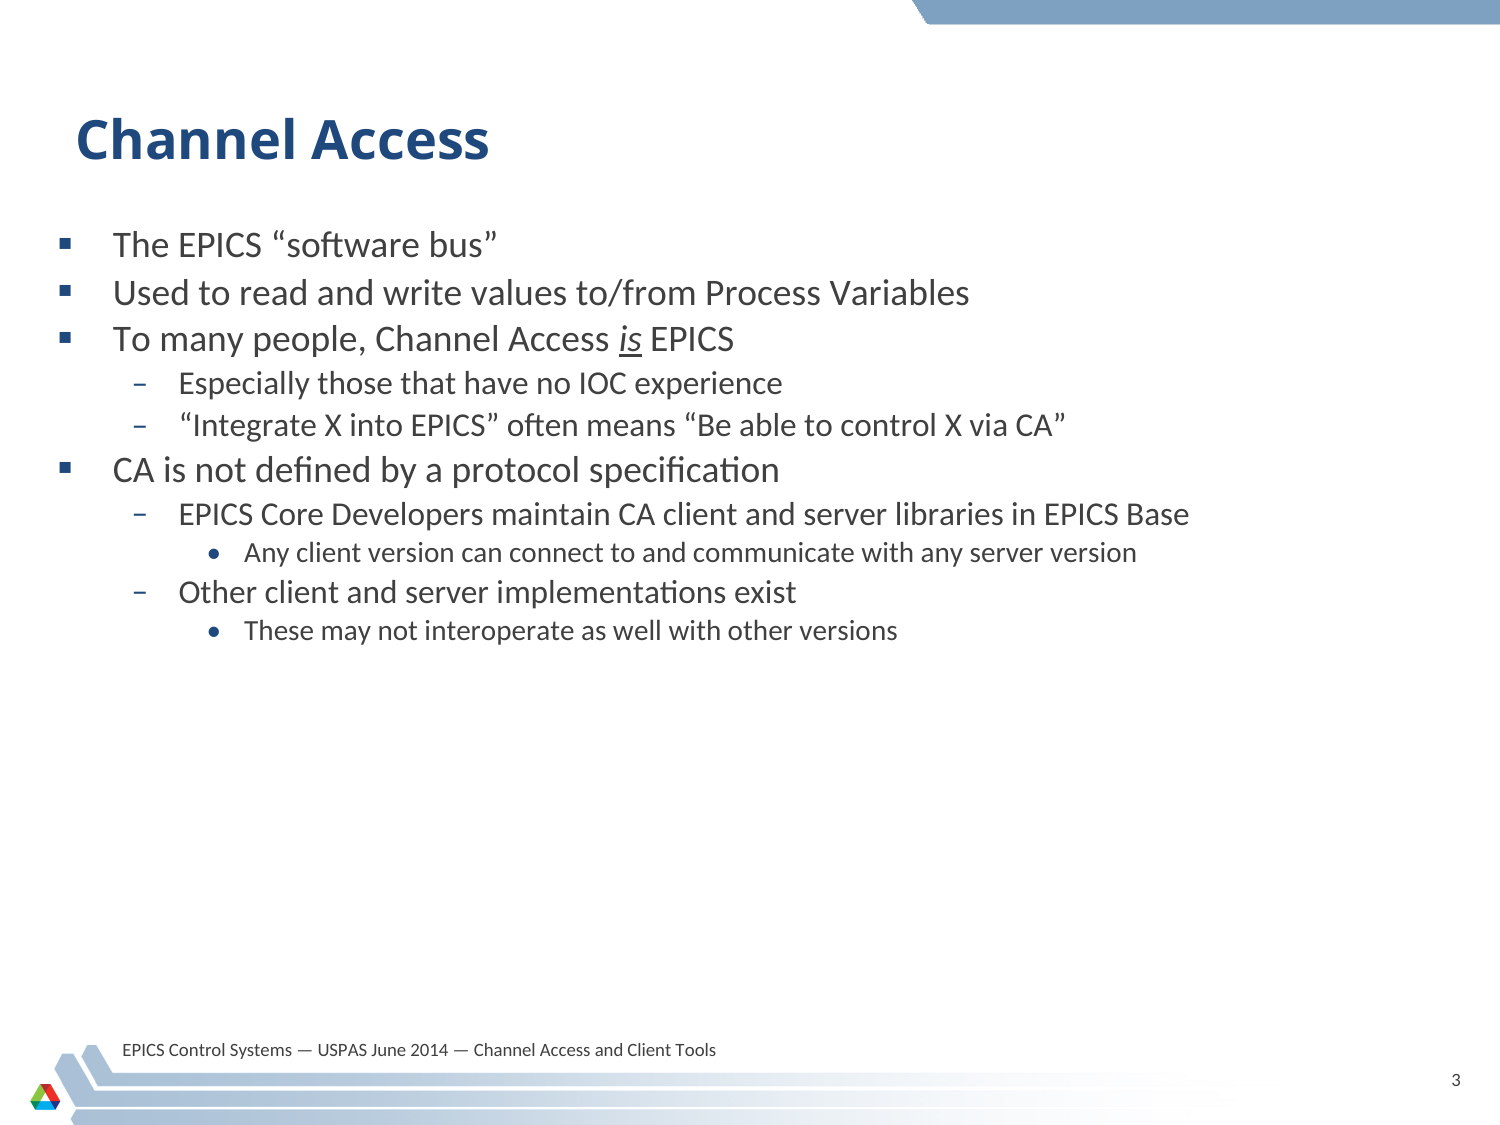

Channel Access
# The EPICS “software bus”
Used to read and write values to/from Process Variables
To many people, Channel Access is EPICS
Especially those that have no IOC experience
“Integrate X into EPICS” often means “Be able to control X via CA”
CA is not defined by a protocol specification
EPICS Core Developers maintain CA client and server libraries in EPICS Base
Any client version can connect to and communicate with any server version
Other client and server implementations exist
These may not interoperate as well with other versions
EPICS Control Systems — USPAS June 2014 — Channel Access and Client Tools
3